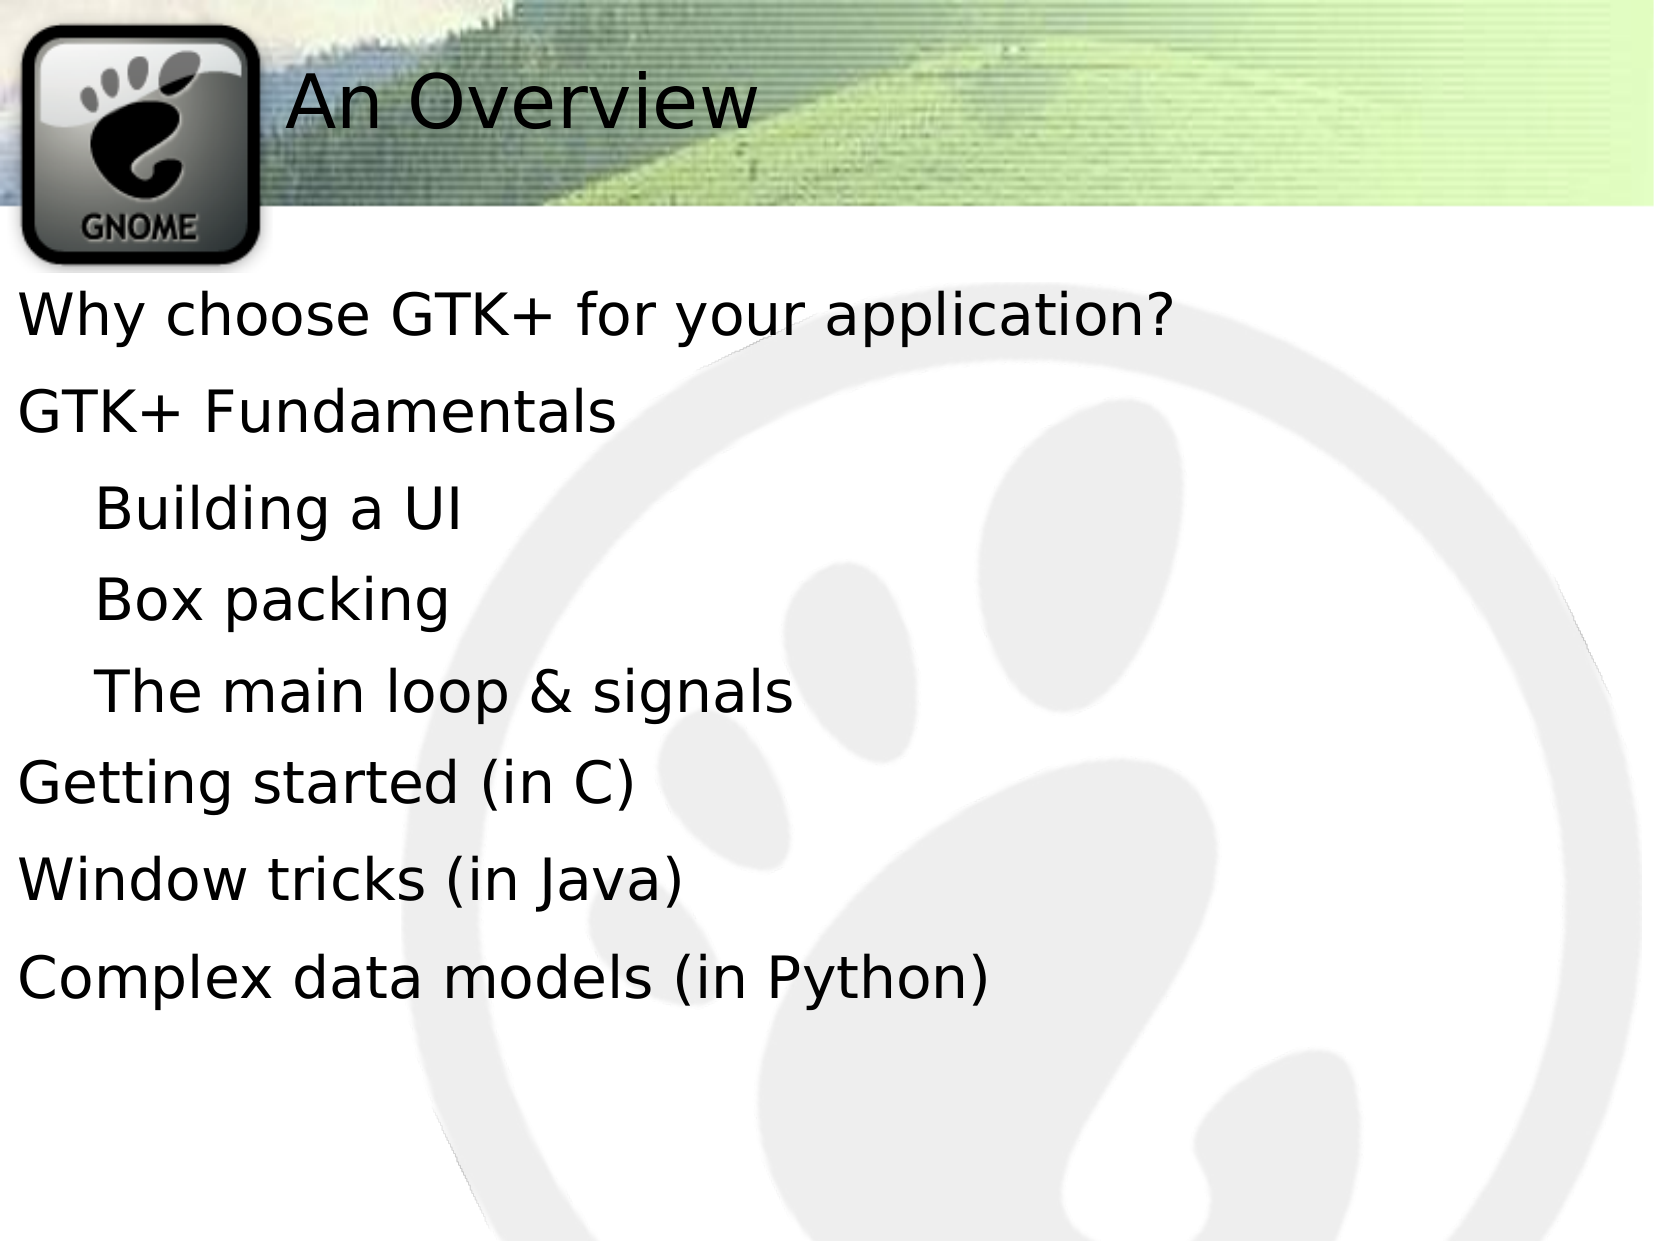

# An Overview
Why choose GTK+ for your application?
GTK+ Fundamentals
Building a UI
Box packing
The main loop & signals
Getting started (in C)
Window tricks (in Java)
Complex data models (in Python)